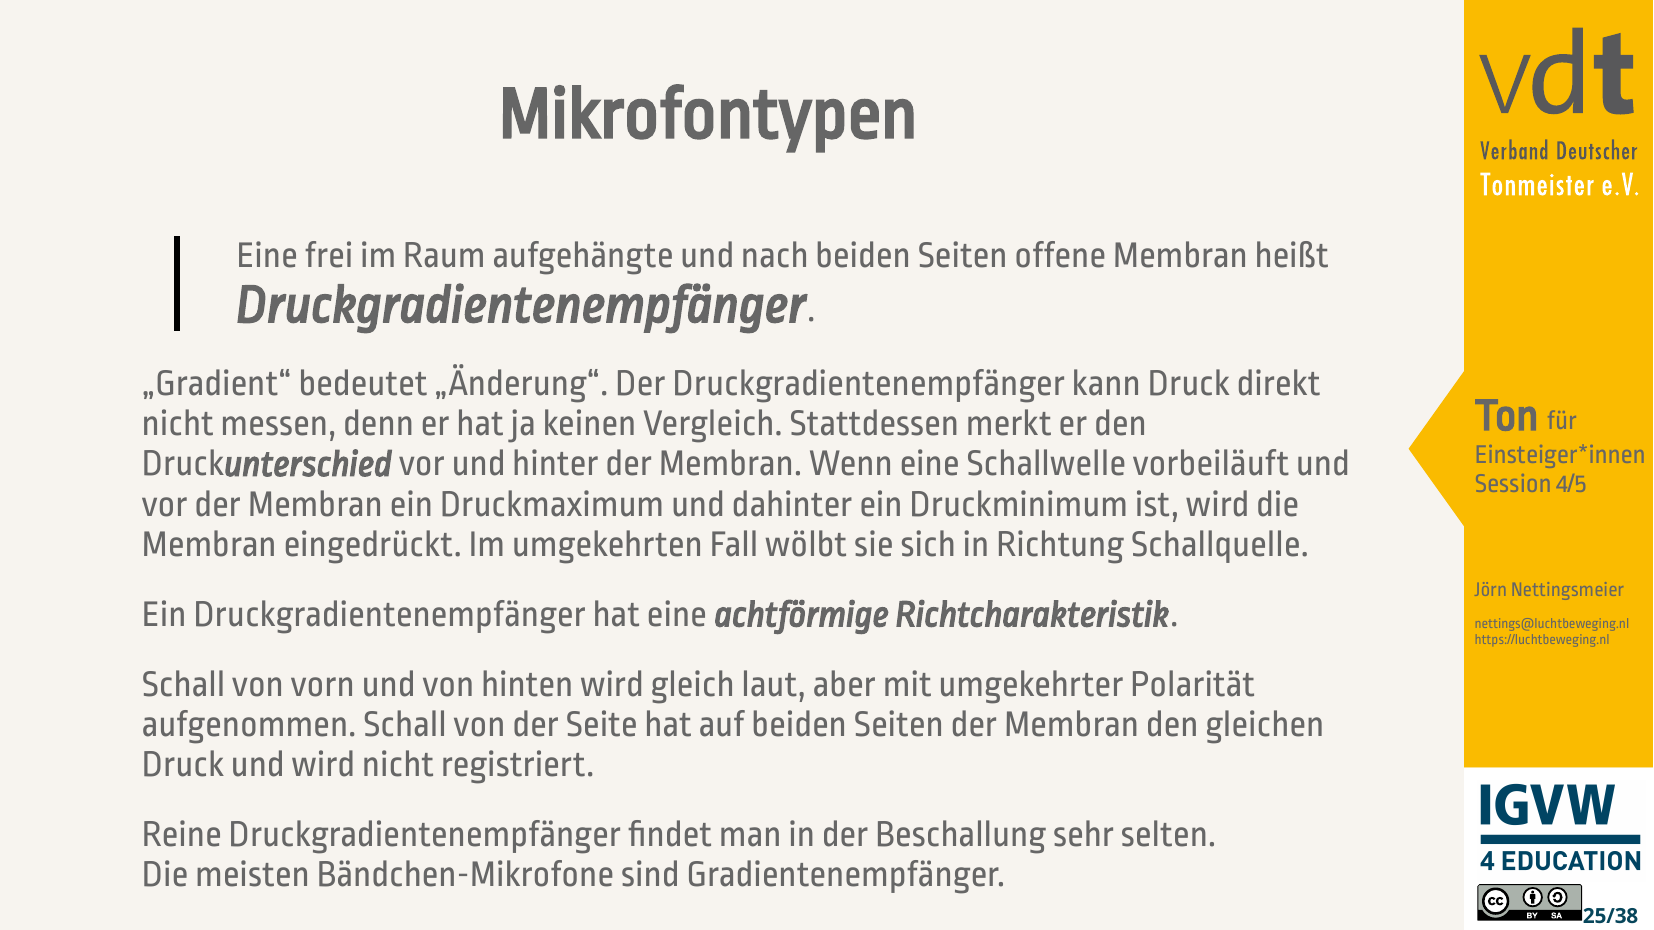

# Mikrofontypen
 Eine frei im Raum aufgehängte und nach beiden Seiten offene Membran heißt
 Druckgradientenempfänger.
„Gradient“ bedeutet „Änderung“. Der Druckgradientenempfänger kann Druck direkt nicht messen, denn er hat ja keinen Vergleich. Stattdessen merkt er den Druckunterschied vor und hinter der Membran. Wenn eine Schallwelle vorbeiläuft und vor der Membran ein Druckmaximum und dahinter ein Druckminimum ist, wird die Membran eingedrückt. Im umgekehrten Fall wölbt sie sich in Richtung Schallquelle.
Ein Druckgradientenempfänger hat eine achtförmige Richtcharakteristik.
Schall von vorn und von hinten wird gleich laut, aber mit umgekehrter Polarität aufgenommen. Schall von der Seite hat auf beiden Seiten der Membran den gleichen Druck und wird nicht registriert.
Reine Druckgradientenempfänger findet man in der Beschallung sehr selten.
Die meisten Bändchen-Mikrofone sind Gradientenempfänger.